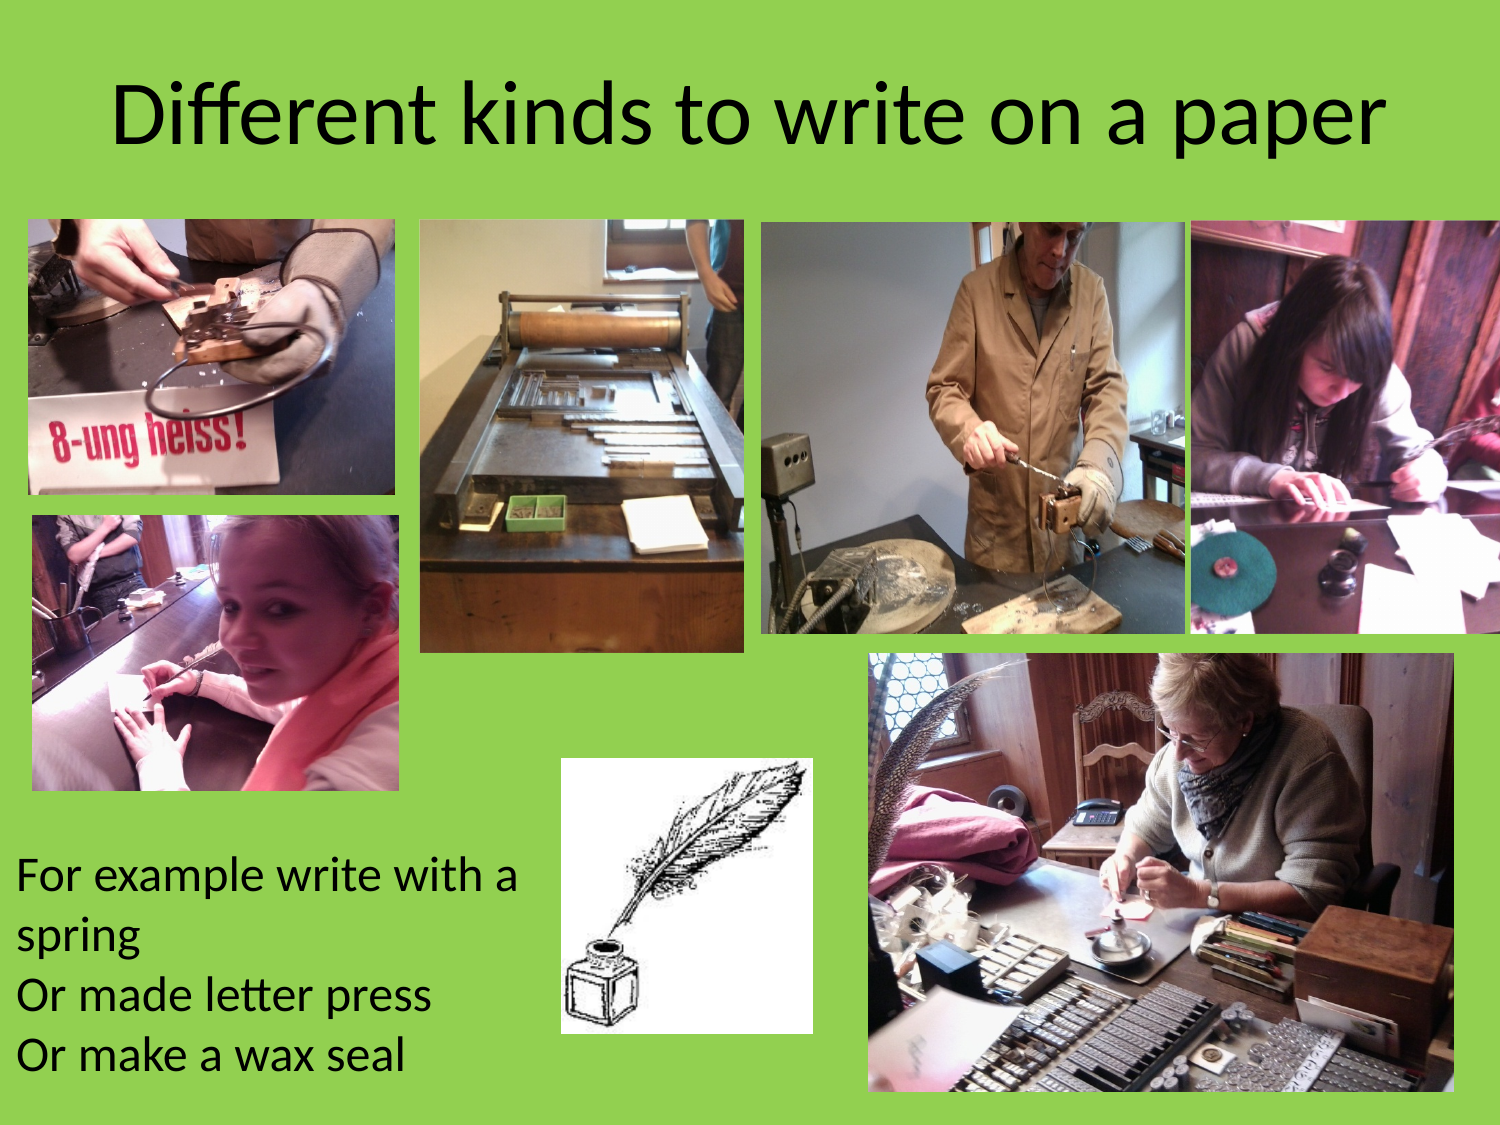

# Different kinds to write on a paper
For example write with a spring
Or made letter press
Or make a wax seal